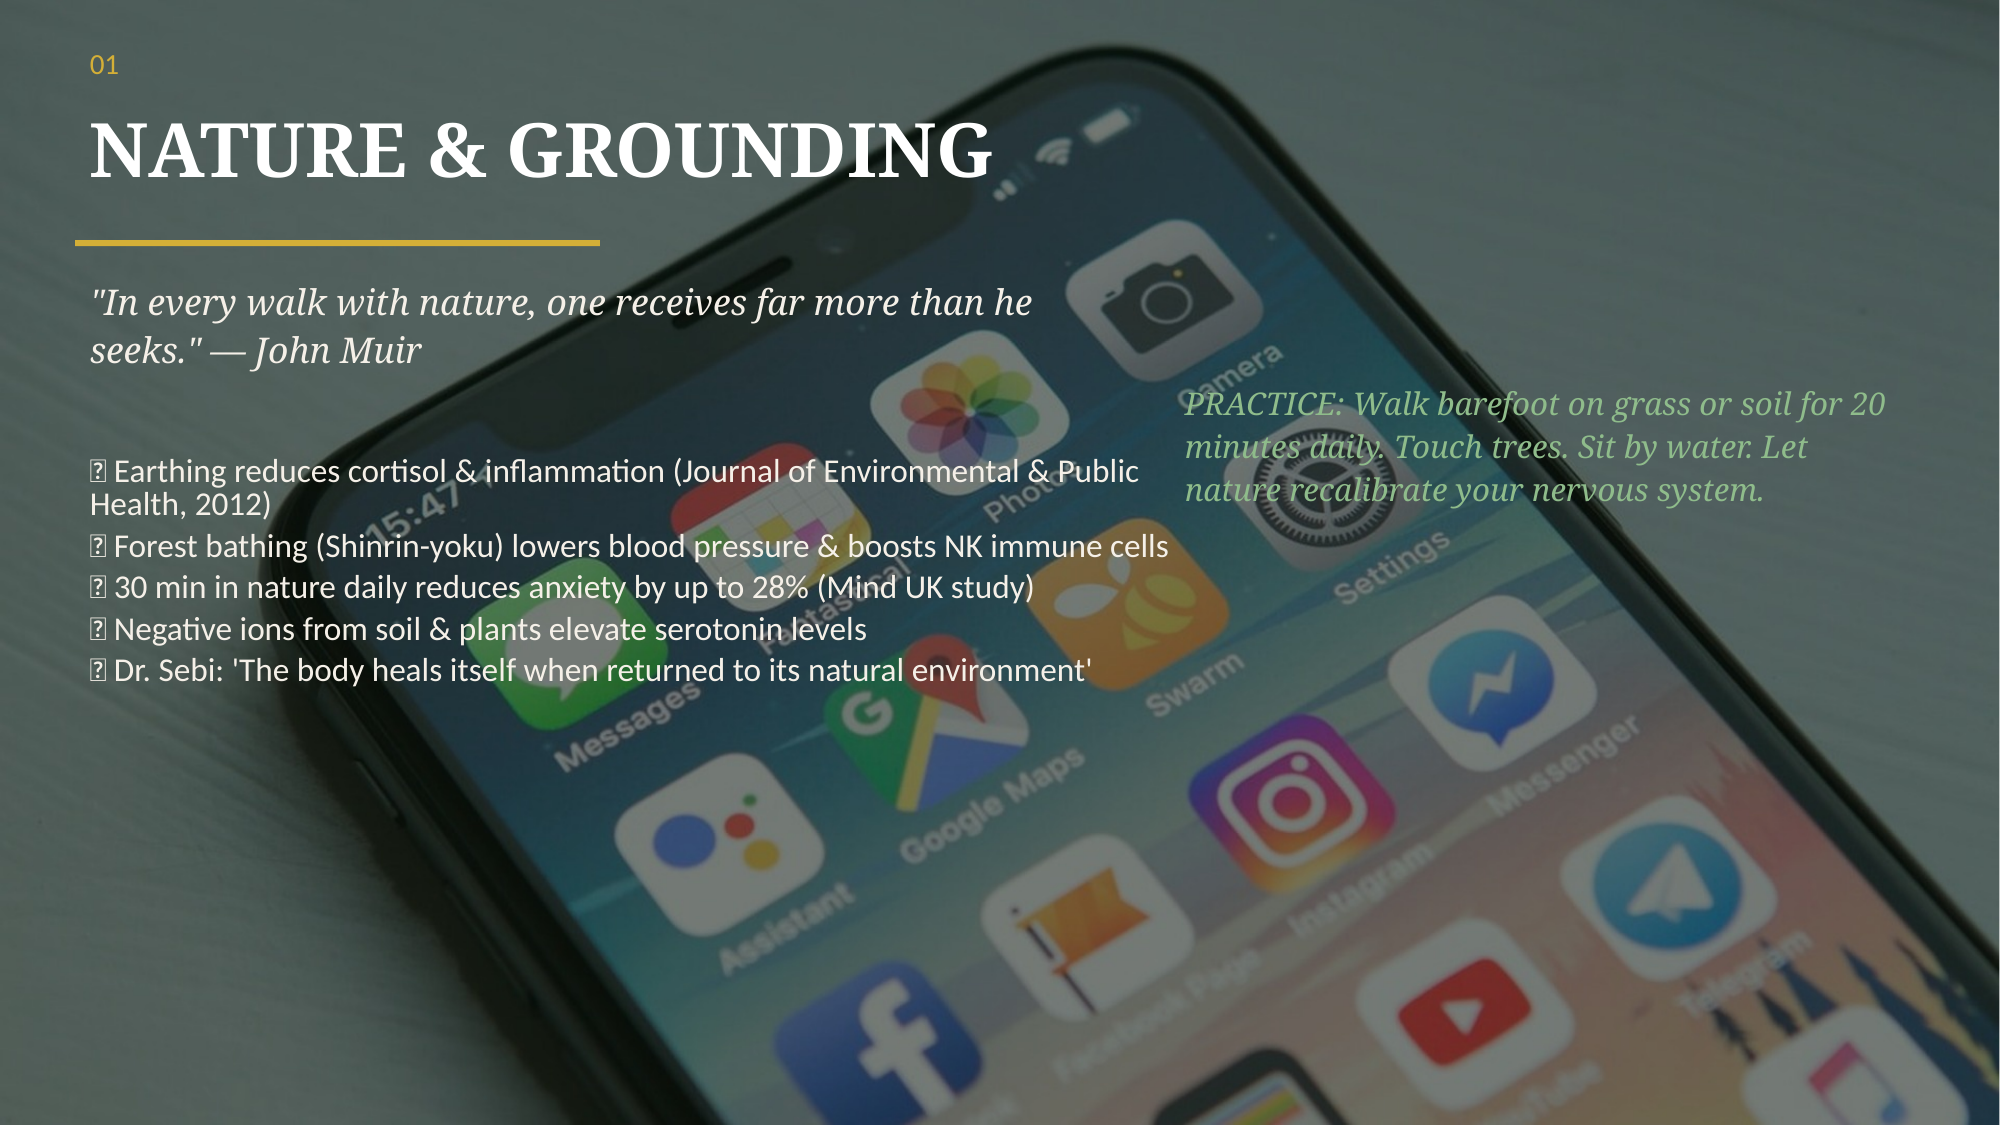

01
NATURE & GROUNDING
"In every walk with nature, one receives far more than he seeks." — John Muir
PRACTICE: Walk barefoot on grass or soil for 20 minutes daily. Touch trees. Sit by water. Let nature recalibrate your nervous system.
🌿 Earthing reduces cortisol & inflammation (Journal of Environmental & Public Health, 2012)
🌿 Forest bathing (Shinrin-yoku) lowers blood pressure & boosts NK immune cells
🌿 30 min in nature daily reduces anxiety by up to 28% (Mind UK study)
🌿 Negative ions from soil & plants elevate serotonin levels
🌿 Dr. Sebi: 'The body heals itself when returned to its natural environment'